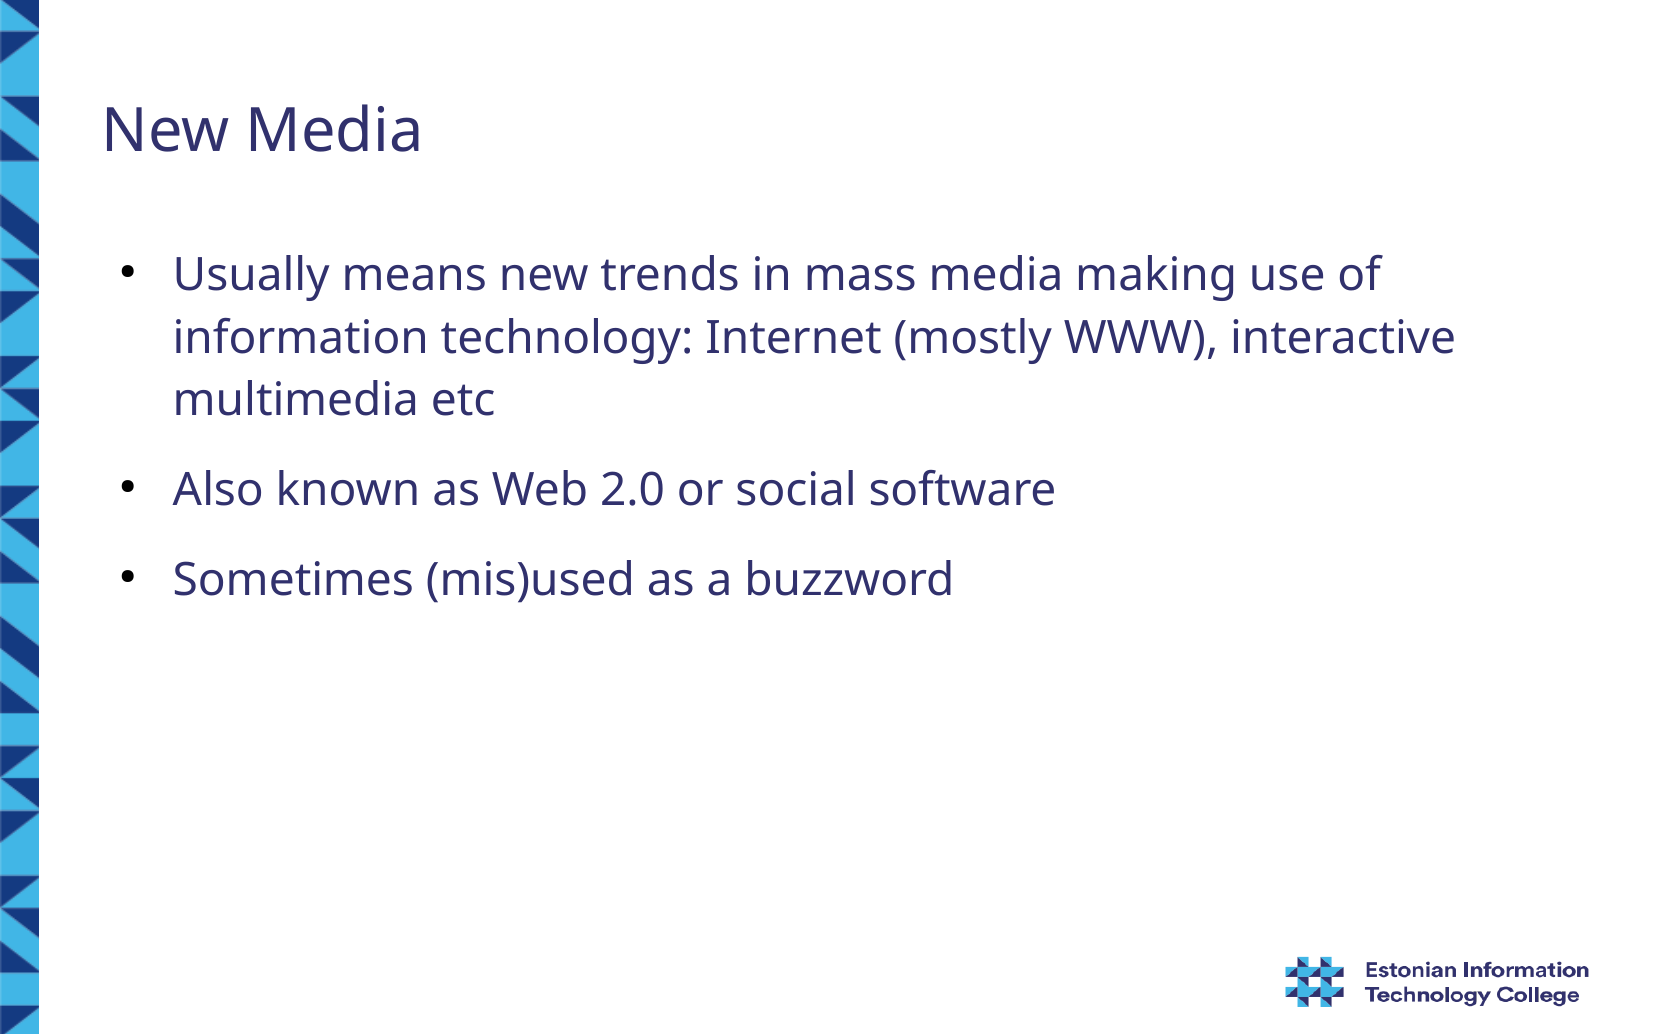

# New Media
Usually means new trends in mass media making use of information technology: Internet (mostly WWW), interactive multimedia etc
Also known as Web 2.0 or social software
Sometimes (mis)used as a buzzword